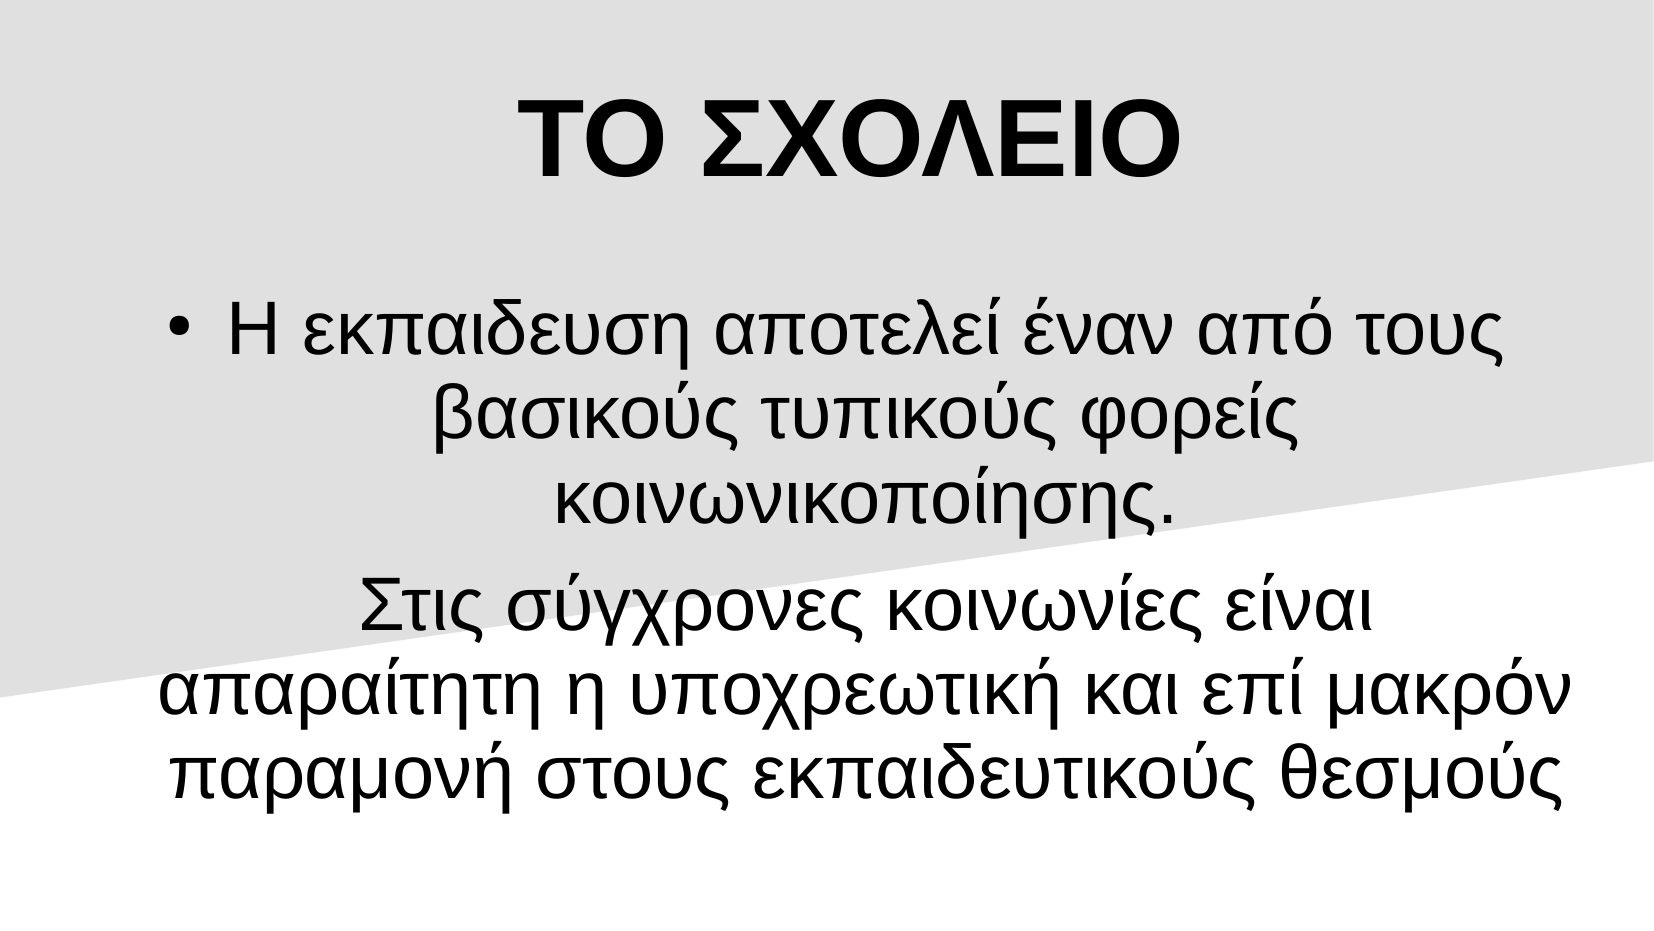

# ΤΟ ΣΧΟΛΕΙΟ
Η εκπαιδευση αποτελεί έναν από τους βασικούς τυπικούς φορείς κοινωνικοποίησης.
Στις σύγχρονες κοινωνίες είναι απαραίτητη η υποχρεωτική και επί μακρόν παραμονή στους εκπαιδευτικούς θεσμούς